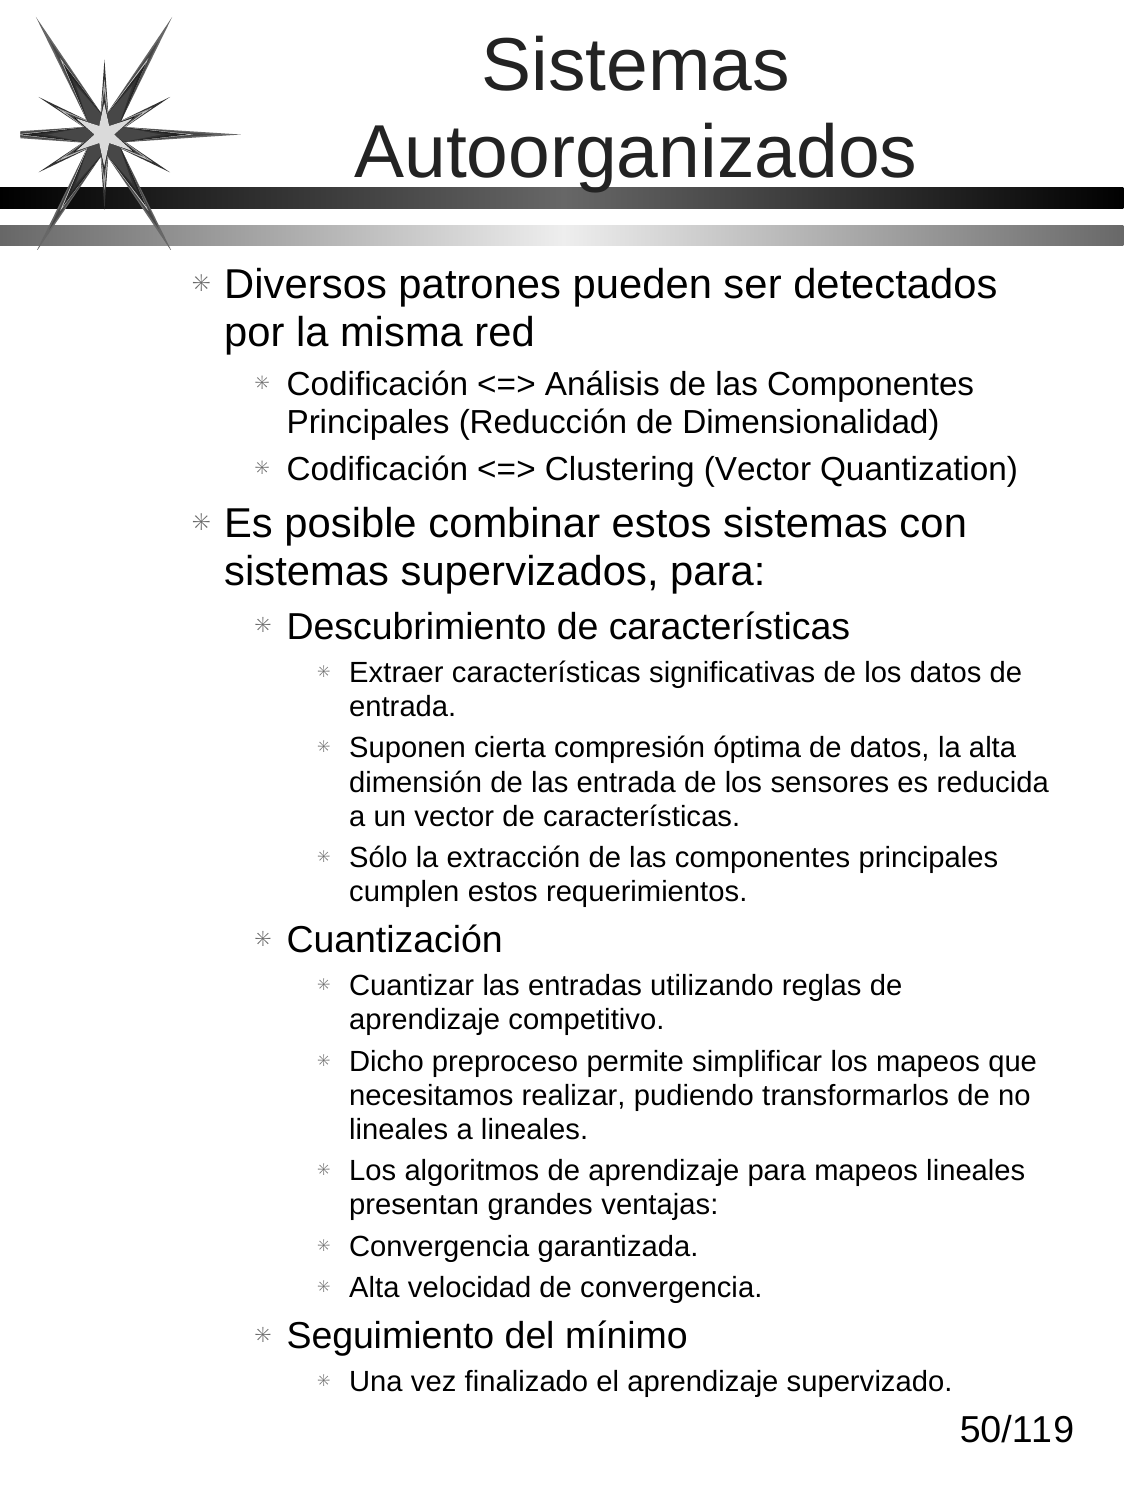

# Sistemas Autoorganizados
Diversos patrones pueden ser detectados por la misma red
Codificación <=> Análisis de las Componentes Principales (Reducción de Dimensionalidad)
Codificación <=> Clustering (Vector Quantization)
Es posible combinar estos sistemas con sistemas supervizados, para:
Descubrimiento de características
Extraer características significativas de los datos de entrada.
Suponen cierta compresión óptima de datos, la alta dimensión de las entrada de los sensores es reducida a un vector de características.
Sólo la extracción de las componentes principales cumplen estos requerimientos.
Cuantización
Cuantizar las entradas utilizando reglas de aprendizaje competitivo.
Dicho preproceso permite simplificar los mapeos que necesitamos realizar, pudiendo transformarlos de no lineales a lineales.
Los algoritmos de aprendizaje para mapeos lineales presentan grandes ventajas:
Convergencia garantizada.
Alta velocidad de convergencia.
Seguimiento del mínimo
Una vez finalizado el aprendizaje supervizado.